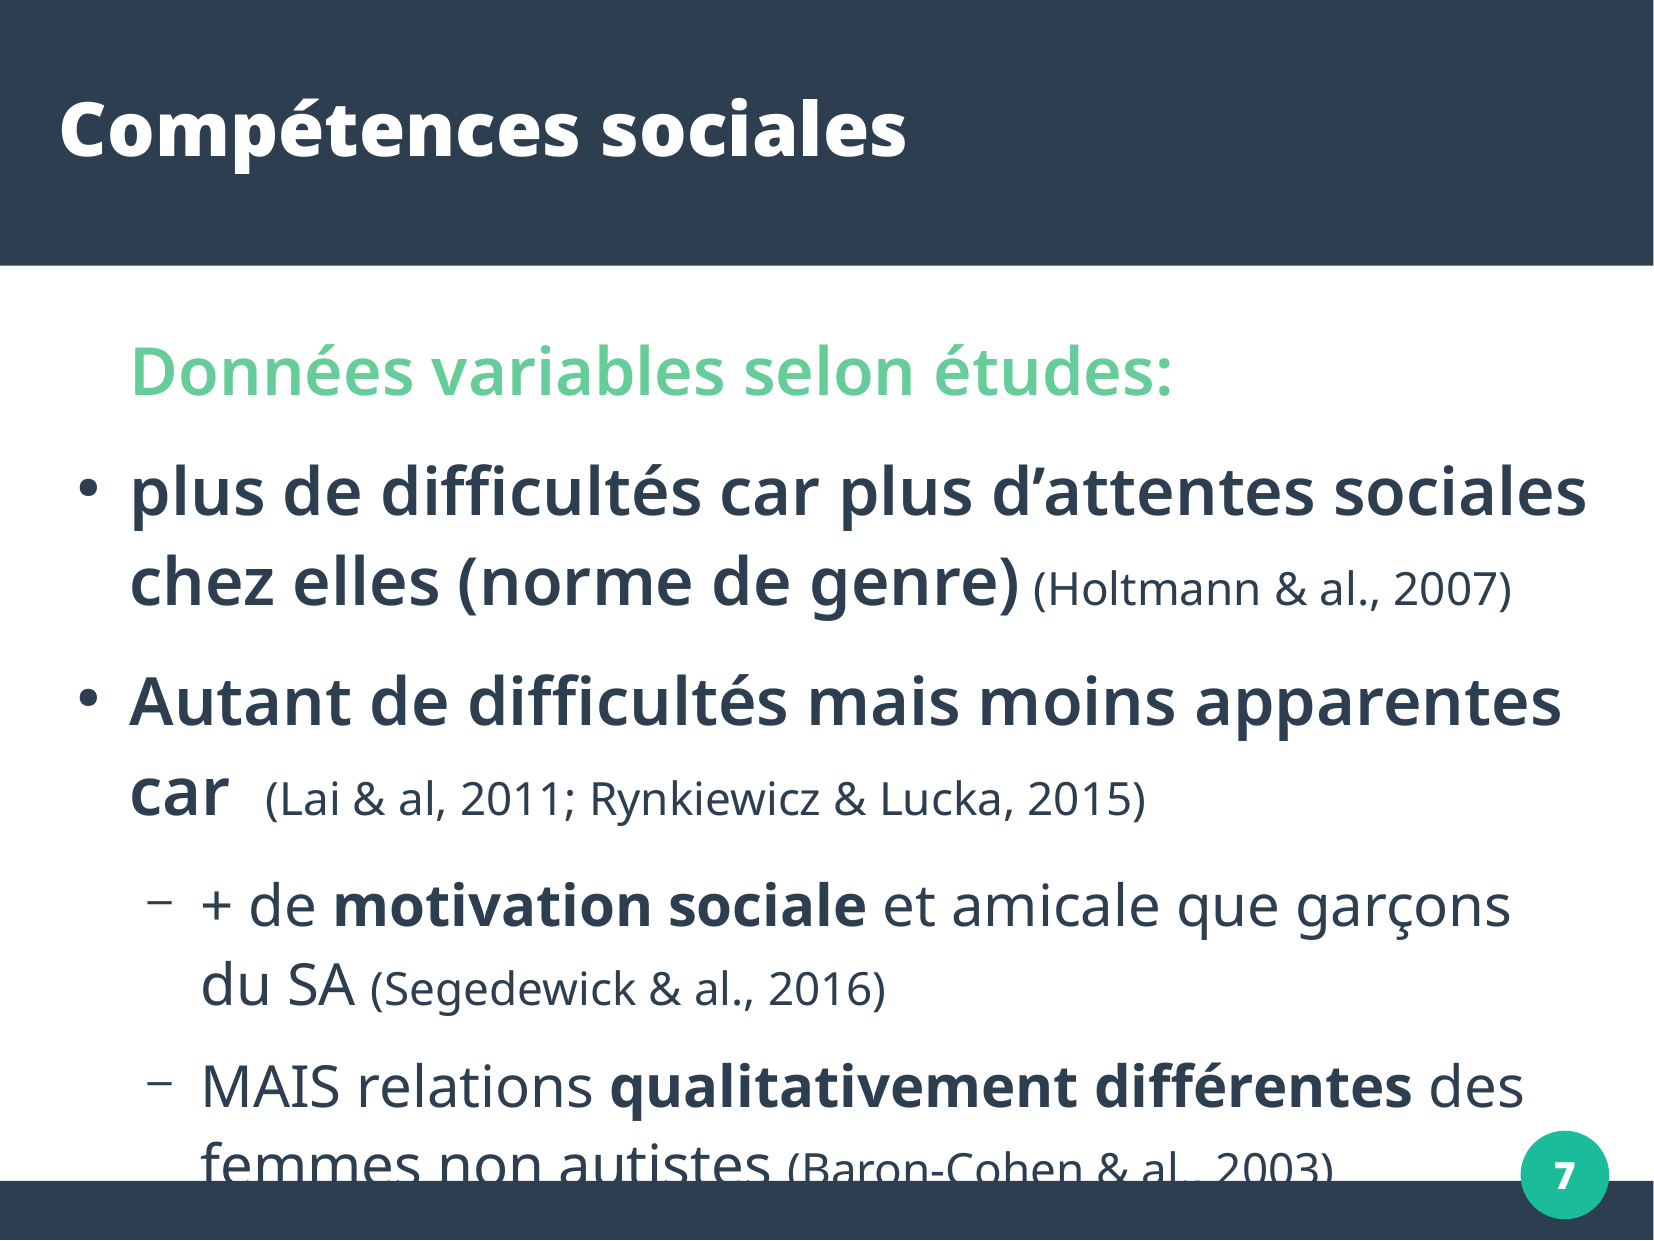

# Compétences sociales
Données variables selon études:
plus de difficultés car plus d’attentes sociales chez elles (norme de genre) (Holtmann & al., 2007)
Autant de difficultés mais moins apparentes car (Lai & al, 2011; Rynkiewicz & Lucka, 2015)
+ de motivation sociale et amicale que garçons du SA (Segedewick & al., 2016)
MAIS relations qualitativement différentes des femmes non autistes (Baron-Cohen & al., 2003)
7